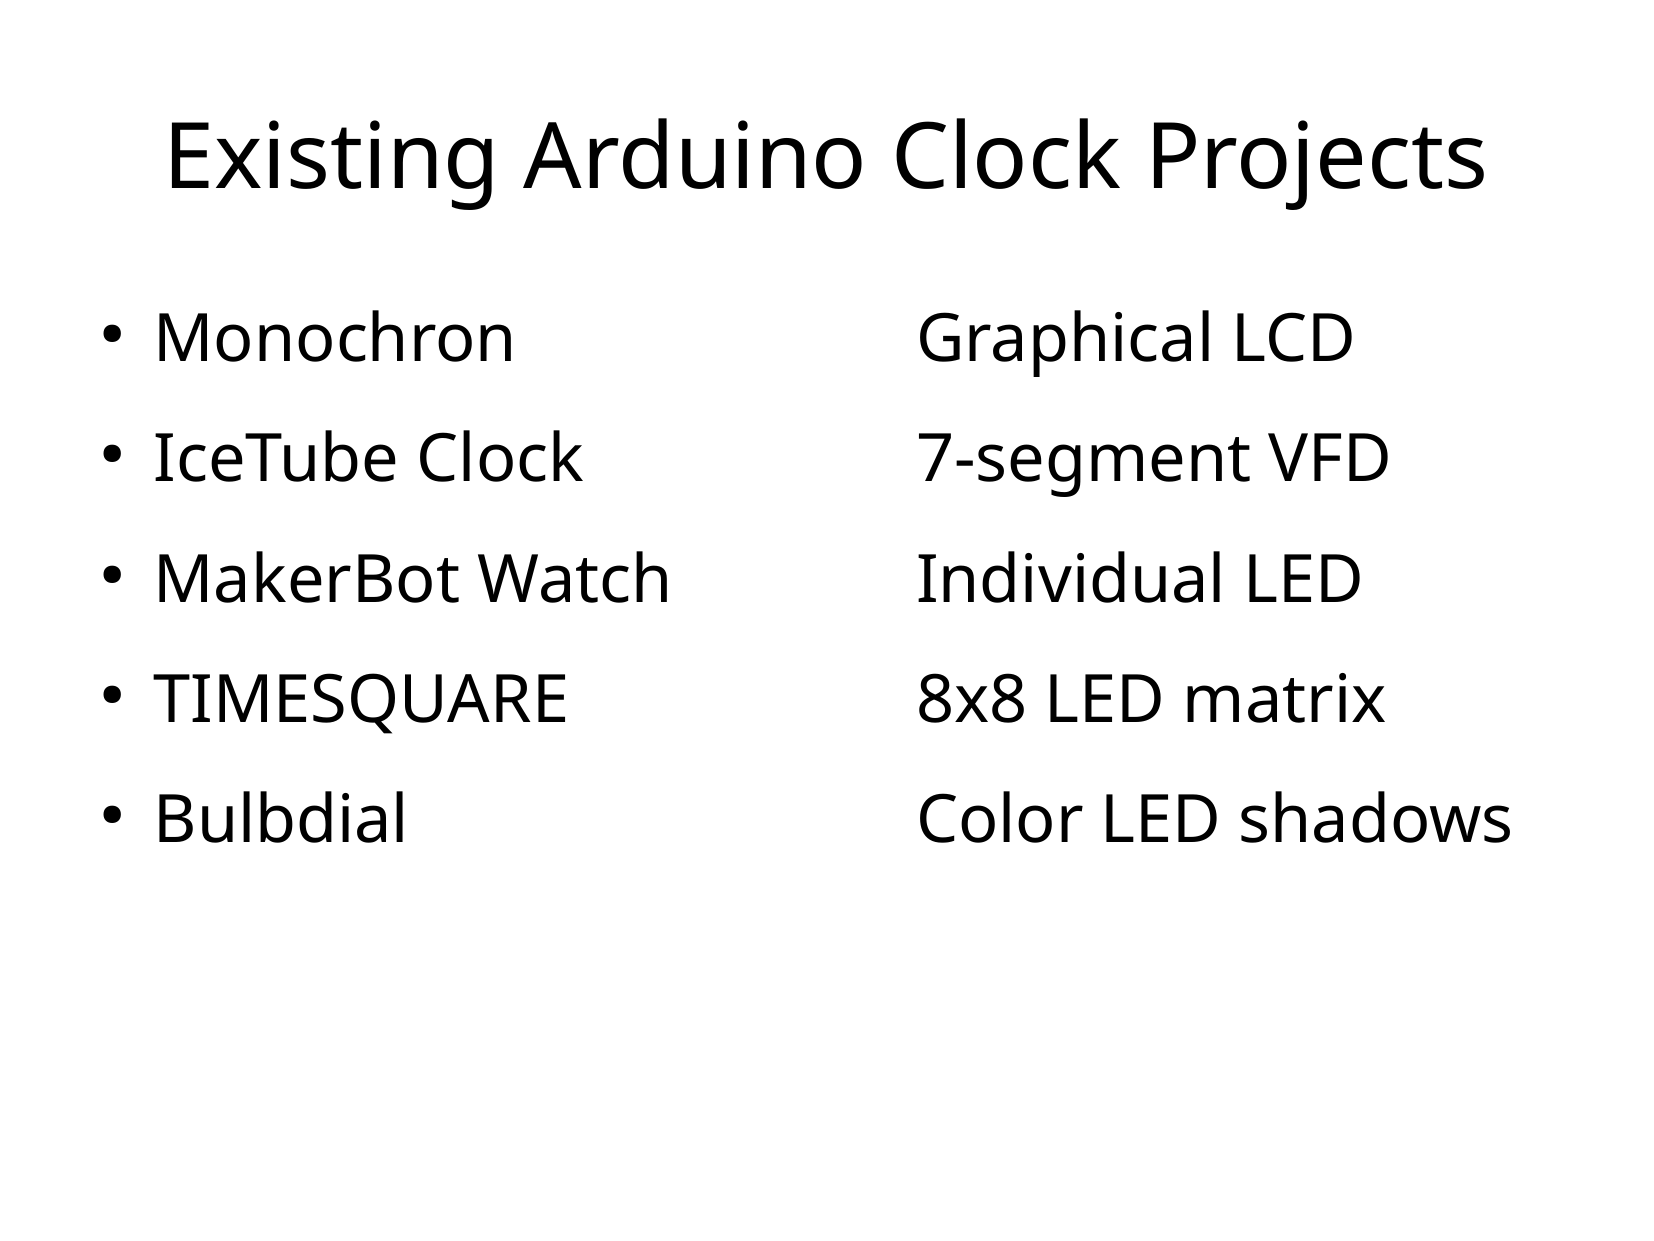

# Existing Arduino Clock Projects
Monochron
IceTube Clock
MakerBot Watch
TIMESQUARE
Bulbdial
Graphical LCD
7-segment VFD
Individual LED
8x8 LED matrix
Color LED shadows